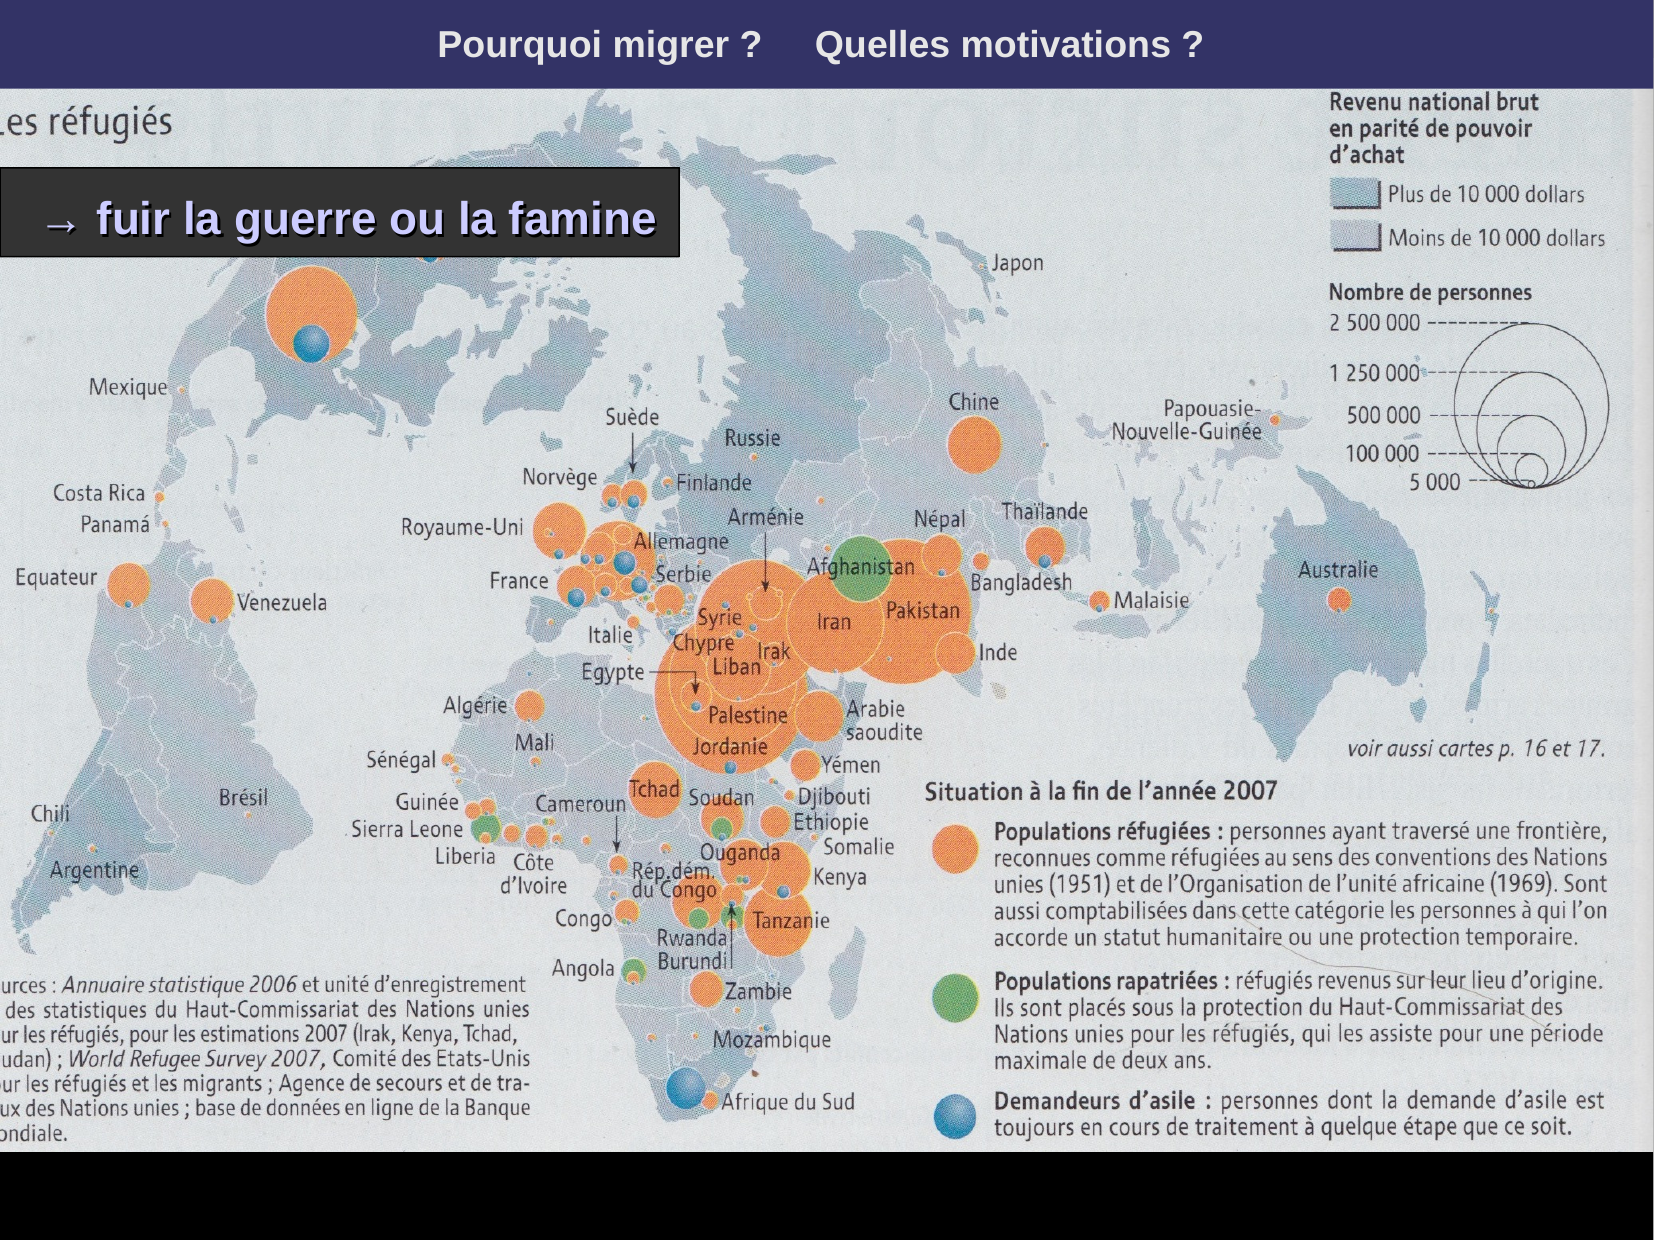

Pourquoi migrer ? Quelles motivations ?
#
→ fuir la guerre ou la famine